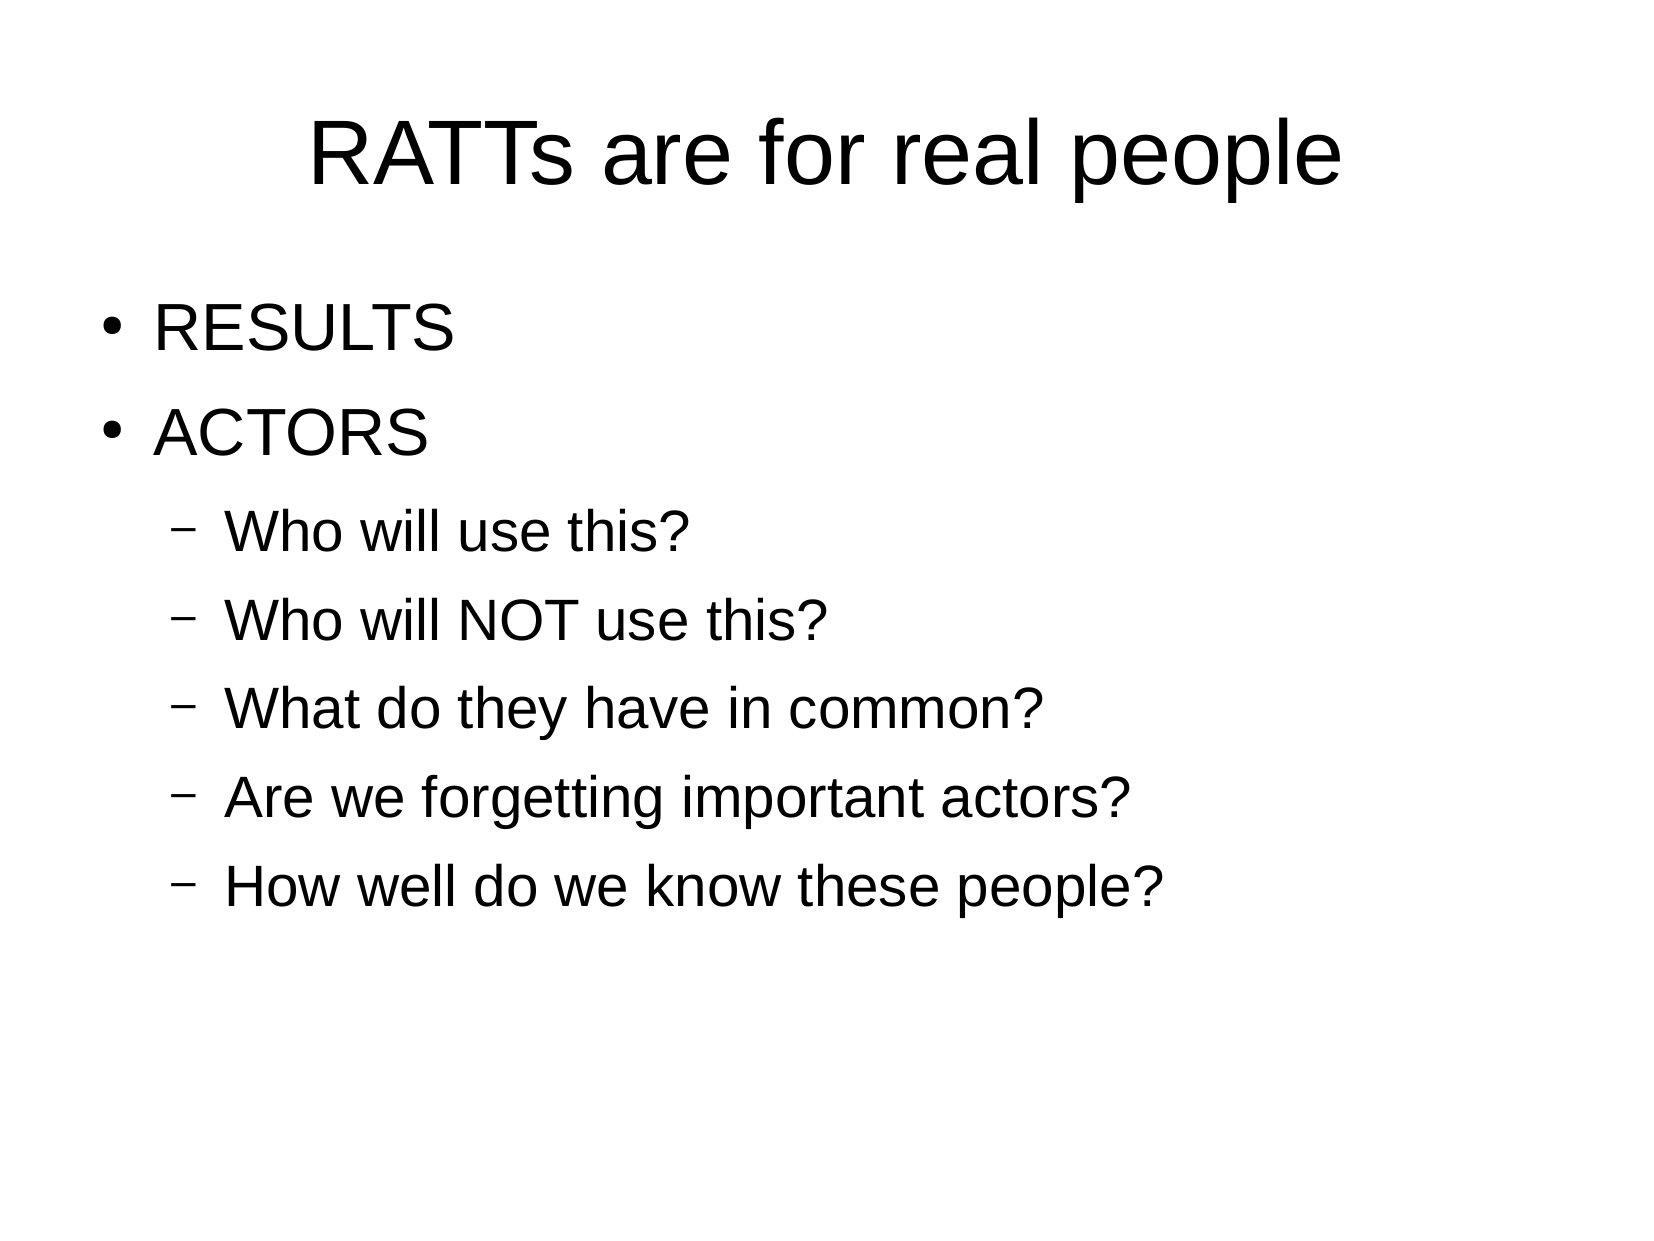

# RATTs are for real people
RESULTS
ACTORS
Who will use this?
Who will NOT use this?
What do they have in common?
Are we forgetting important actors?
How well do we know these people?